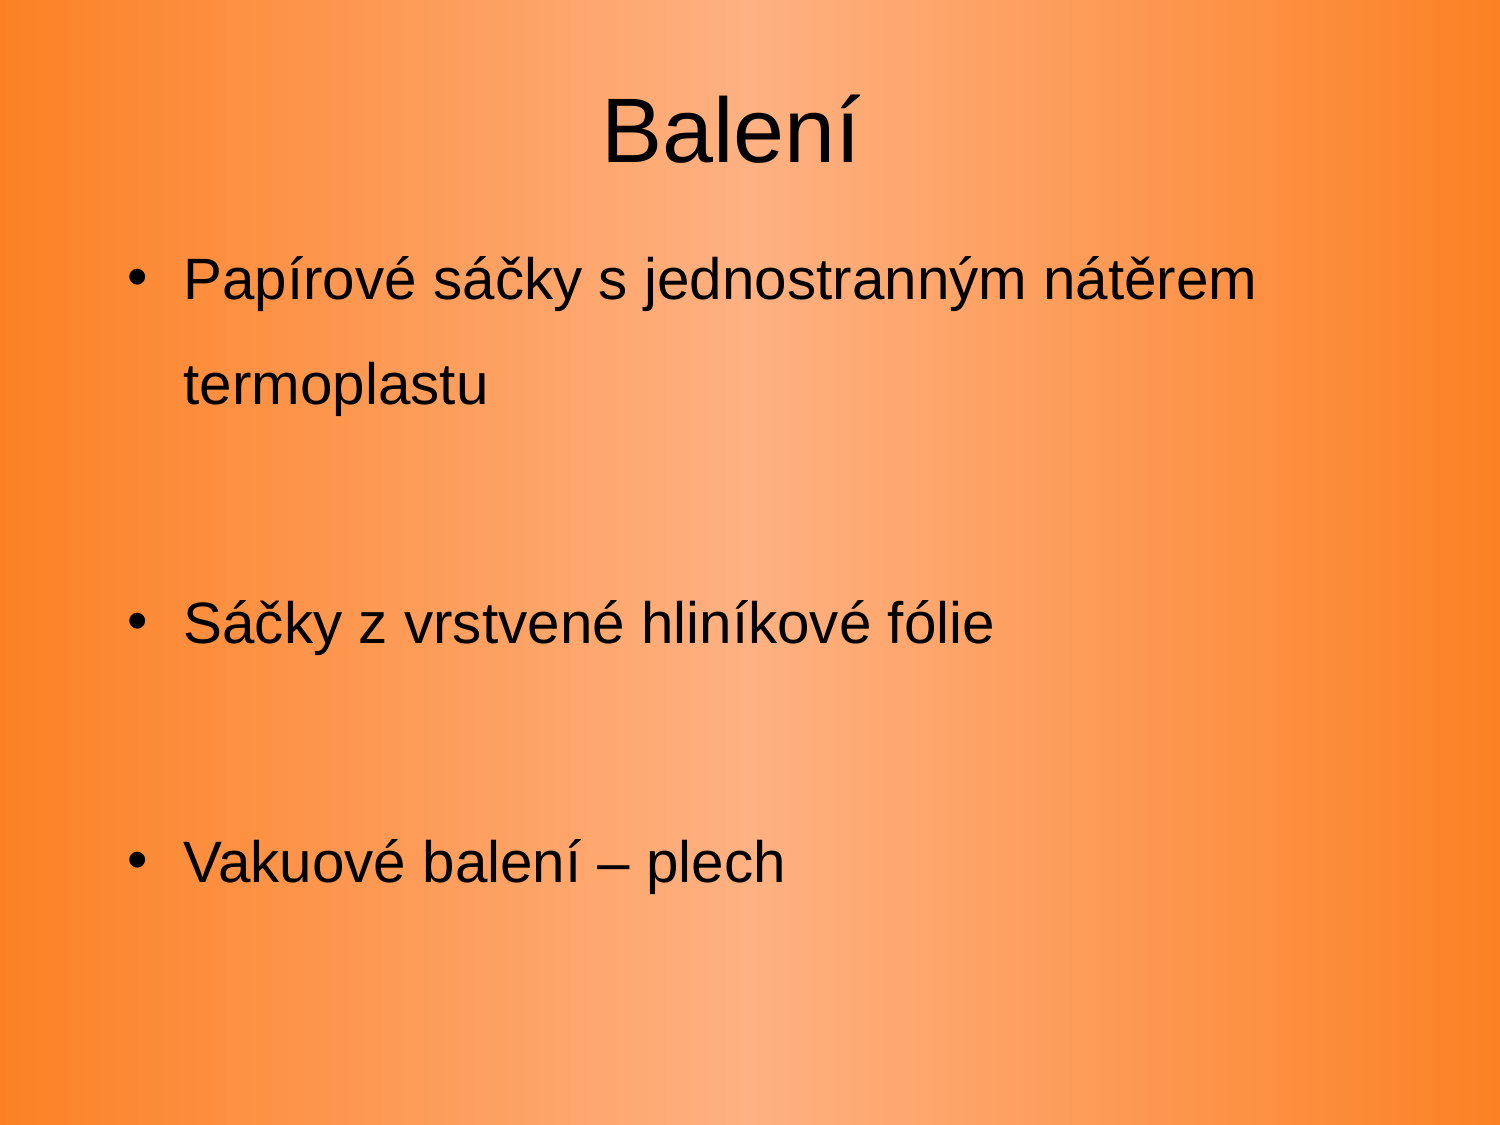

# Balení
Papírové sáčky s jednostranným nátěrem termoplastu
Sáčky z vrstvené hliníkové fólie
Vakuové balení – plech